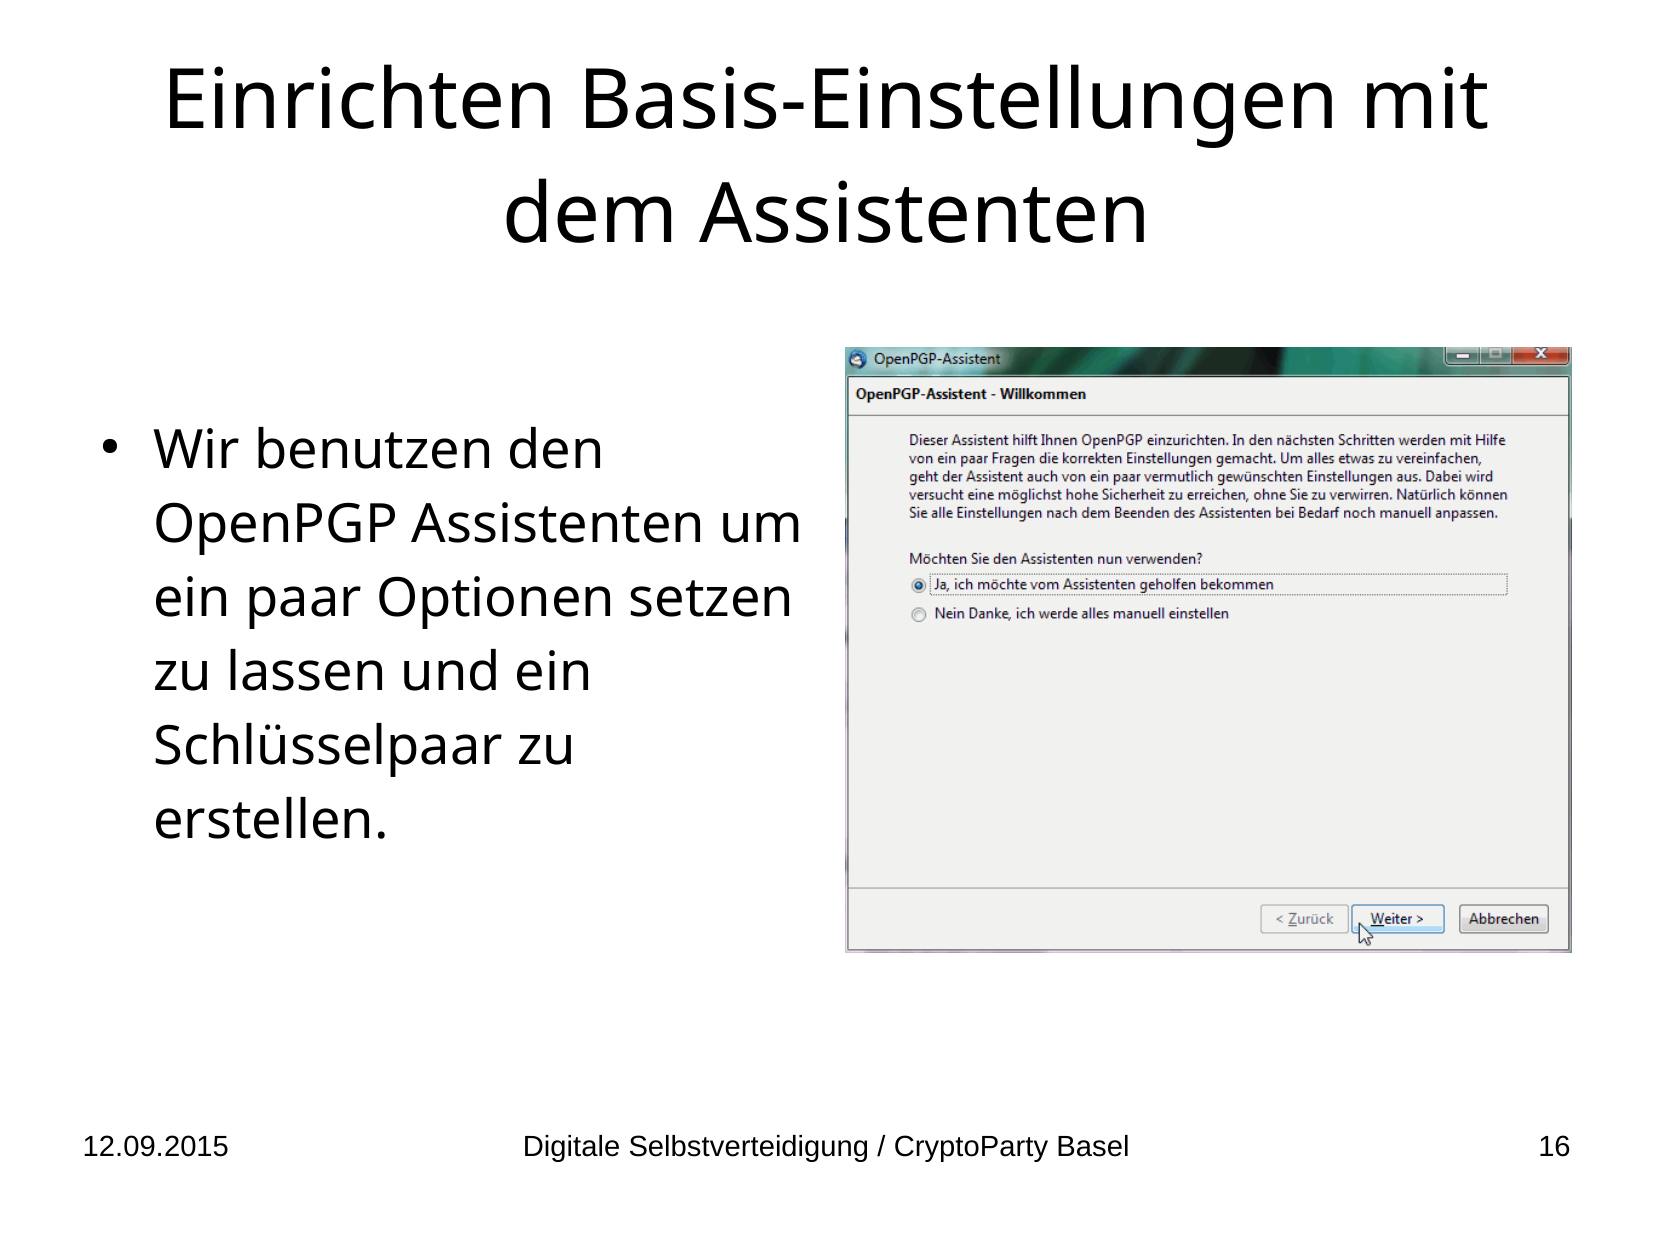

# Einrichten Basis-Einstellungen mit dem Assistenten
Wir benutzen den OpenPGP Assistenten um ein paar Optionen setzen zu lassen und ein Schlüsselpaar zu erstellen.
12.09.2015
Digitale Selbstverteidigung / CryptoParty Basel
16